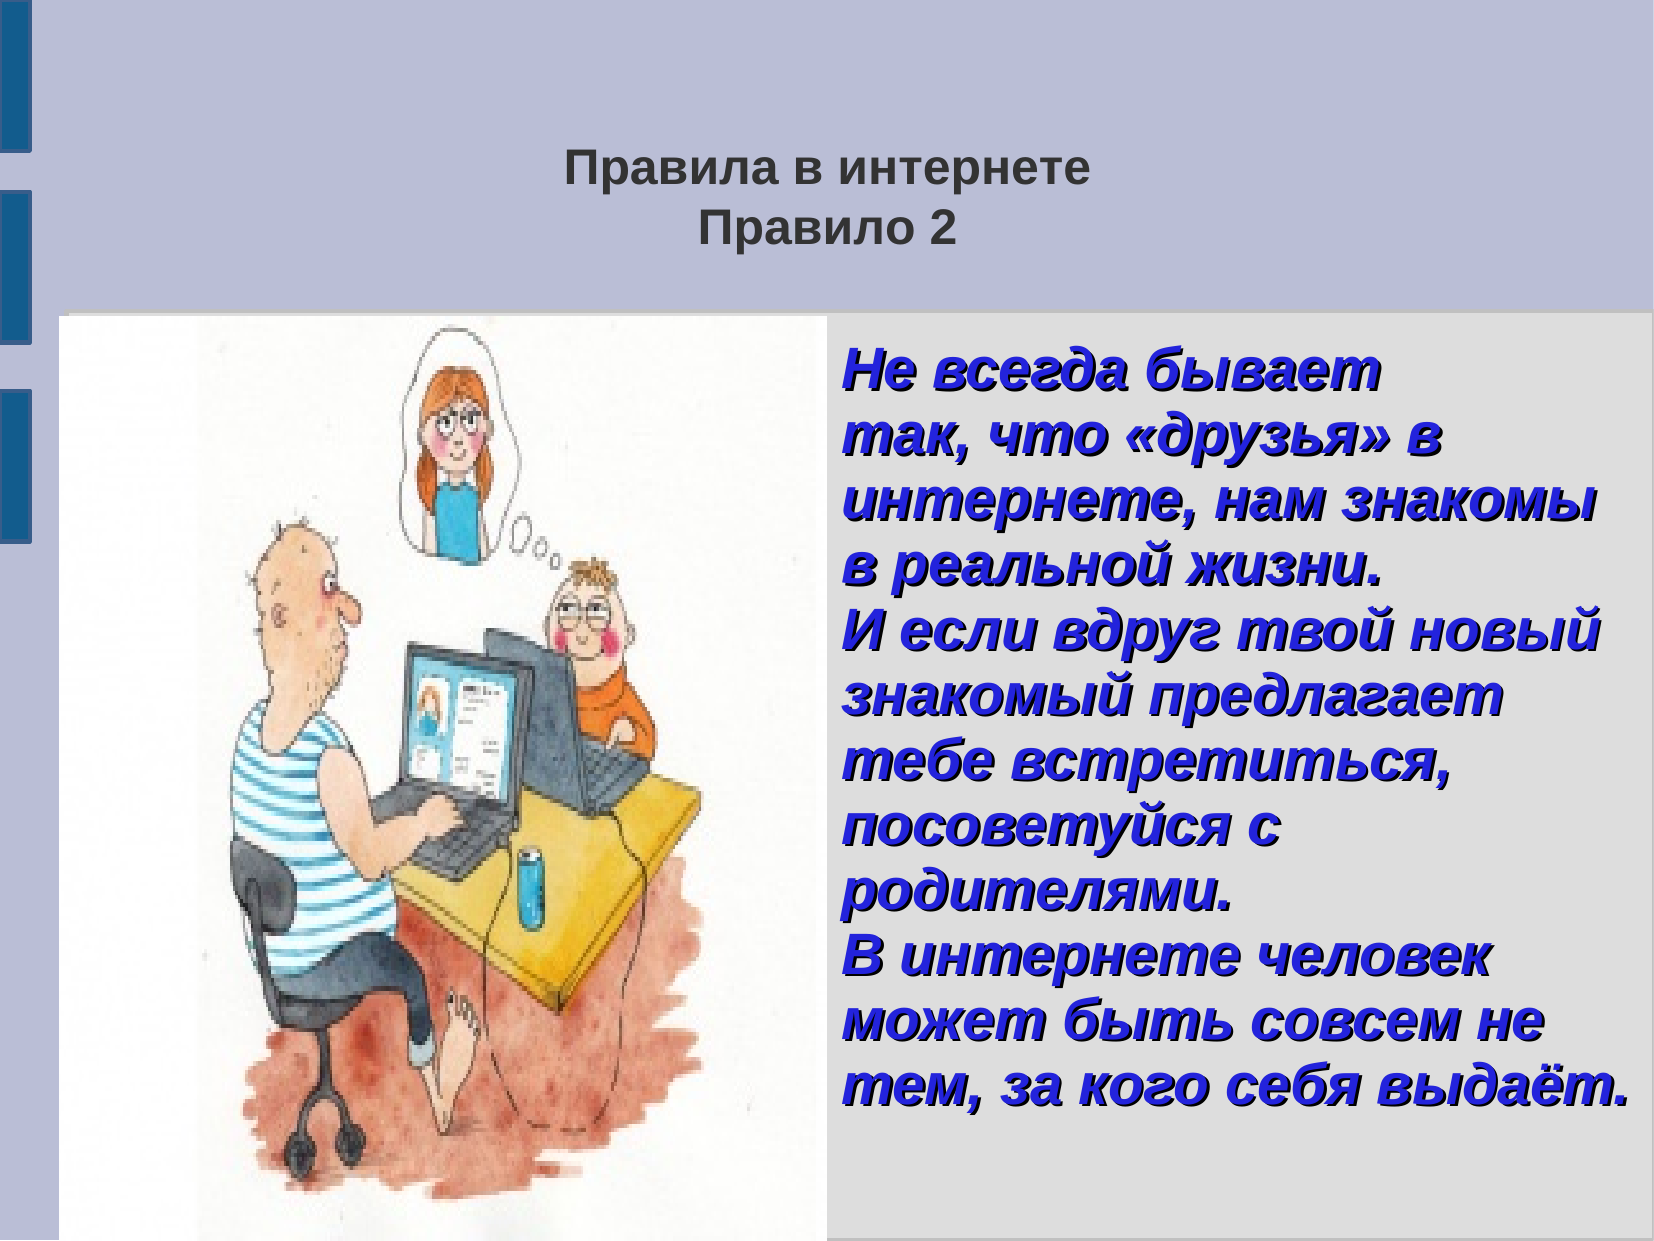

# Правила в интернете Правило 2
Не всегда бывает
так, что «друзья» в интернете, нам знакомы в реальной жизни.
И если вдруг твой новый знакомый предлагает тебе встретиться, посоветуйся с родителями.
В интернете человек может быть совсем не тем, за кого себя выдаёт.